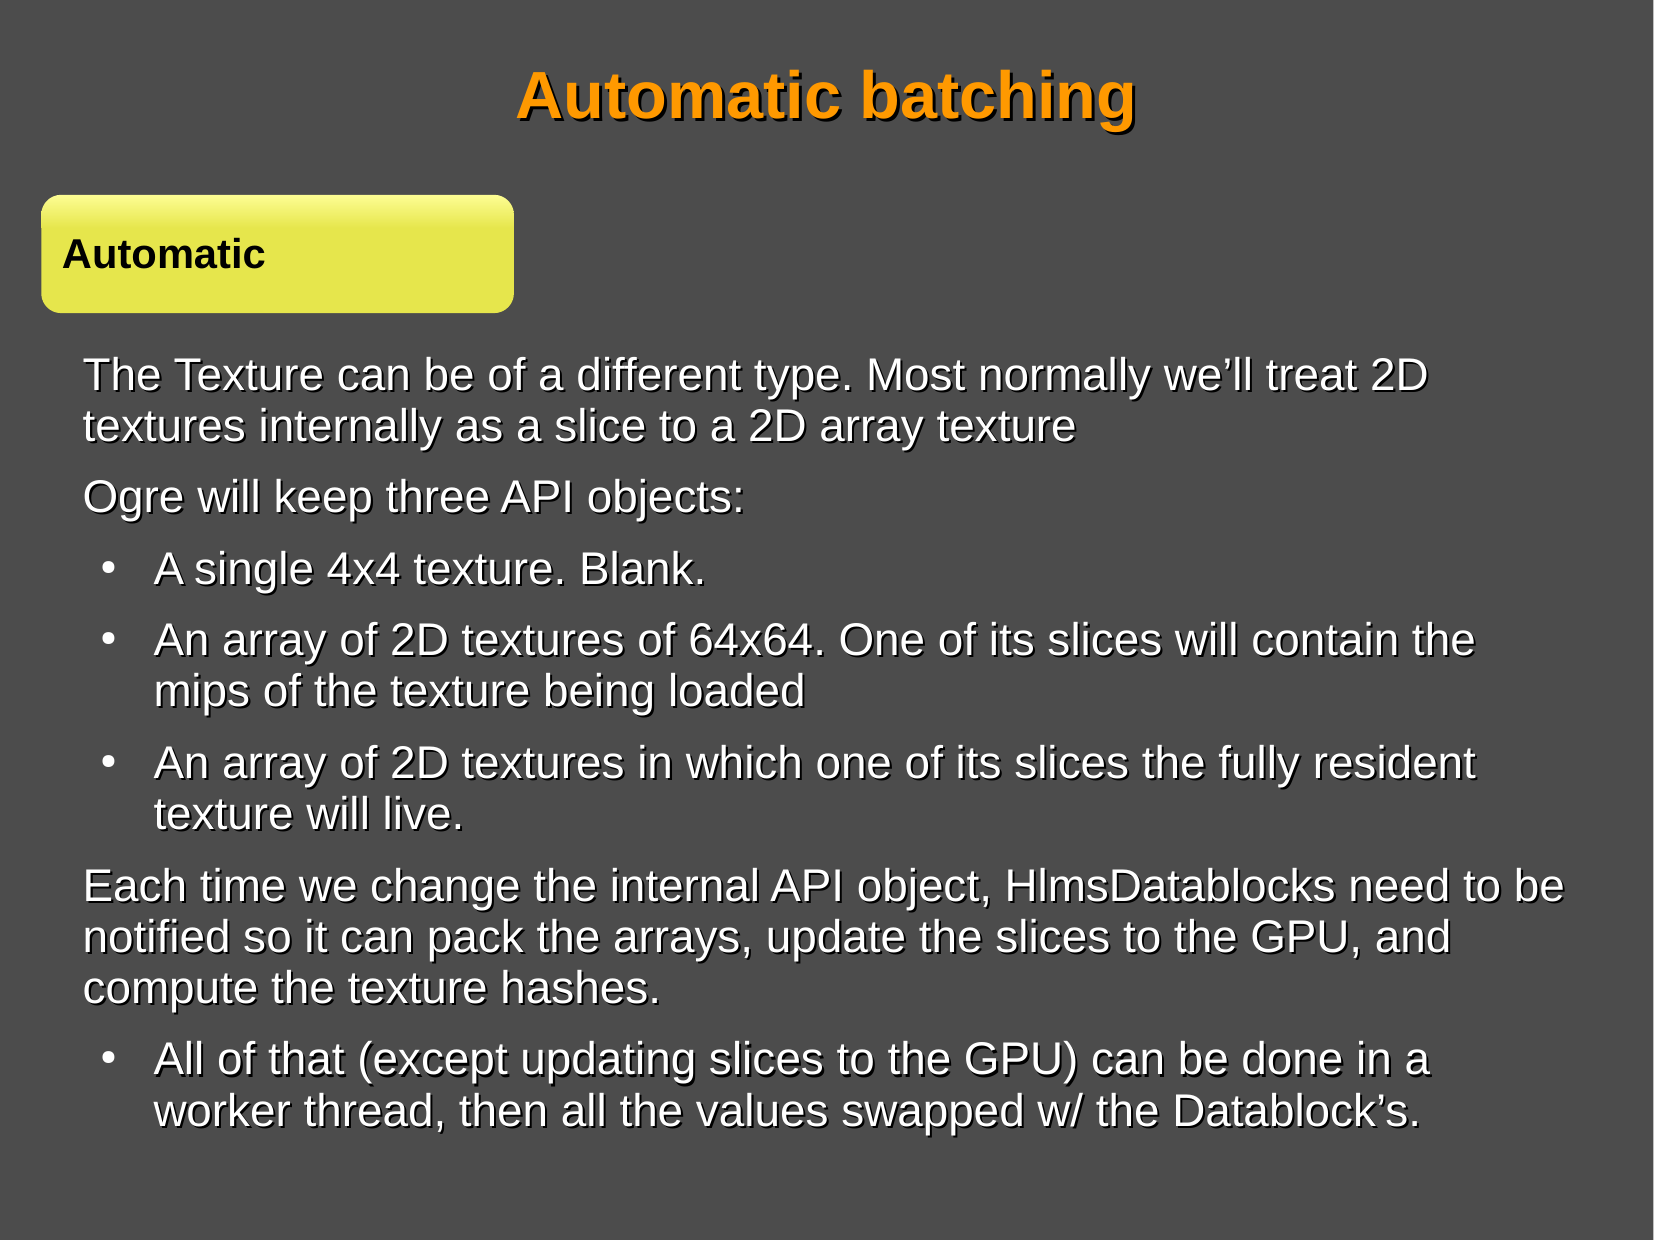

# Automatic batching
Automatic
The Texture can be of a different type. Most normally we’ll treat 2D textures internally as a slice to a 2D array texture
Ogre will keep three API objects:
A single 4x4 texture. Blank.
An array of 2D textures of 64x64. One of its slices will contain the mips of the texture being loaded
An array of 2D textures in which one of its slices the fully resident texture will live.
Each time we change the internal API object, HlmsDatablocks need to be notified so it can pack the arrays, update the slices to the GPU, and compute the texture hashes.
All of that (except updating slices to the GPU) can be done in a worker thread, then all the values swapped w/ the Datablock’s.